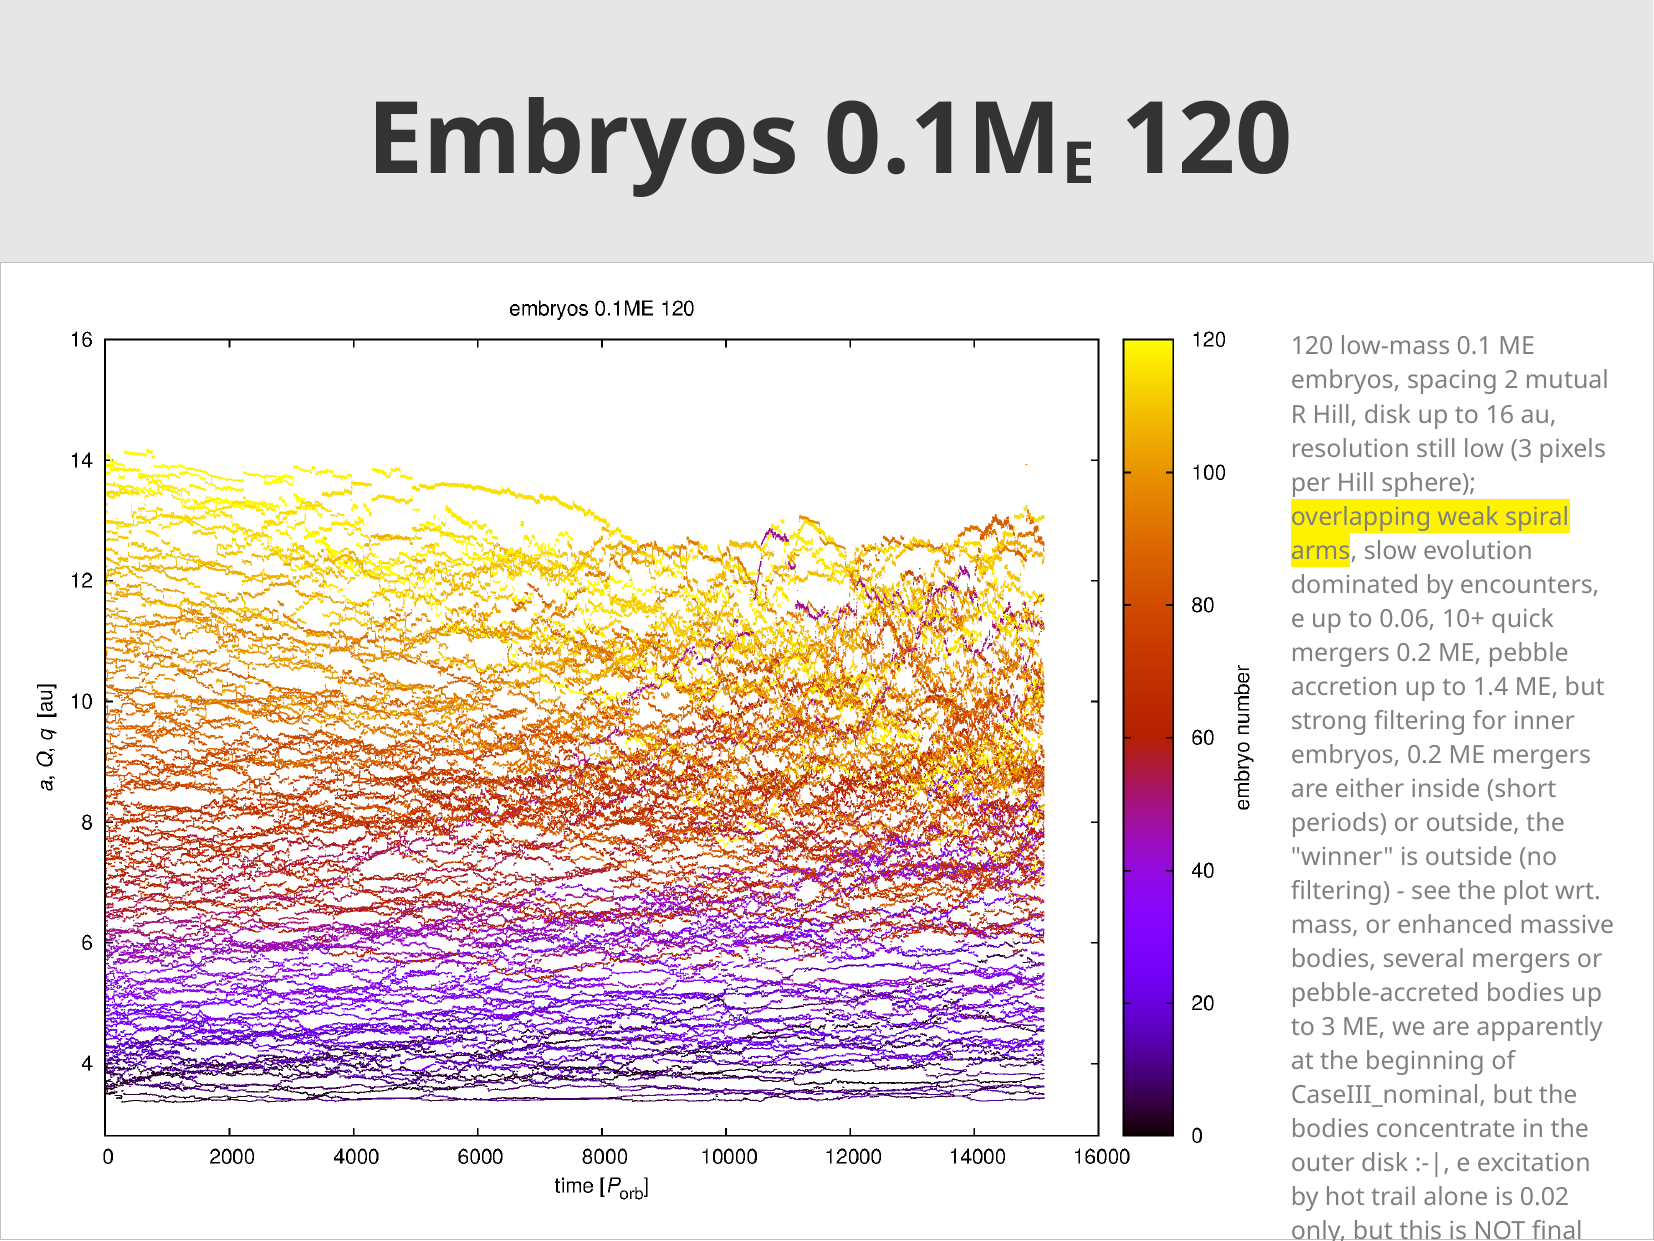

# Embryos 0.1ME 120
120 low-mass 0.1 ME embryos, spacing 2 mutual R Hill, disk up to 16 au, resolution still low (3 pixels per Hill sphere); overlapping weak spiral arms, slow evolution dominated by encounters, e up to 0.06, 10+ quick mergers 0.2 ME, pebble accretion up to 1.4 ME, but strong filtering for inner embryos, 0.2 ME mergers are either inside (short periods) or outside, the "winner" is outside (no filtering) - see the plot wrt. mass, or enhanced massive bodies, several mergers or pebble-accreted bodies up to 3 ME, we are apparently at the beginning of CaseIII_nominal, but the bodies concentrate in the outer disk :-|, e excitation by hot trail alone is 0.02 only, but this is NOT final value, nevertheless, it serves as an initial 'kick'!